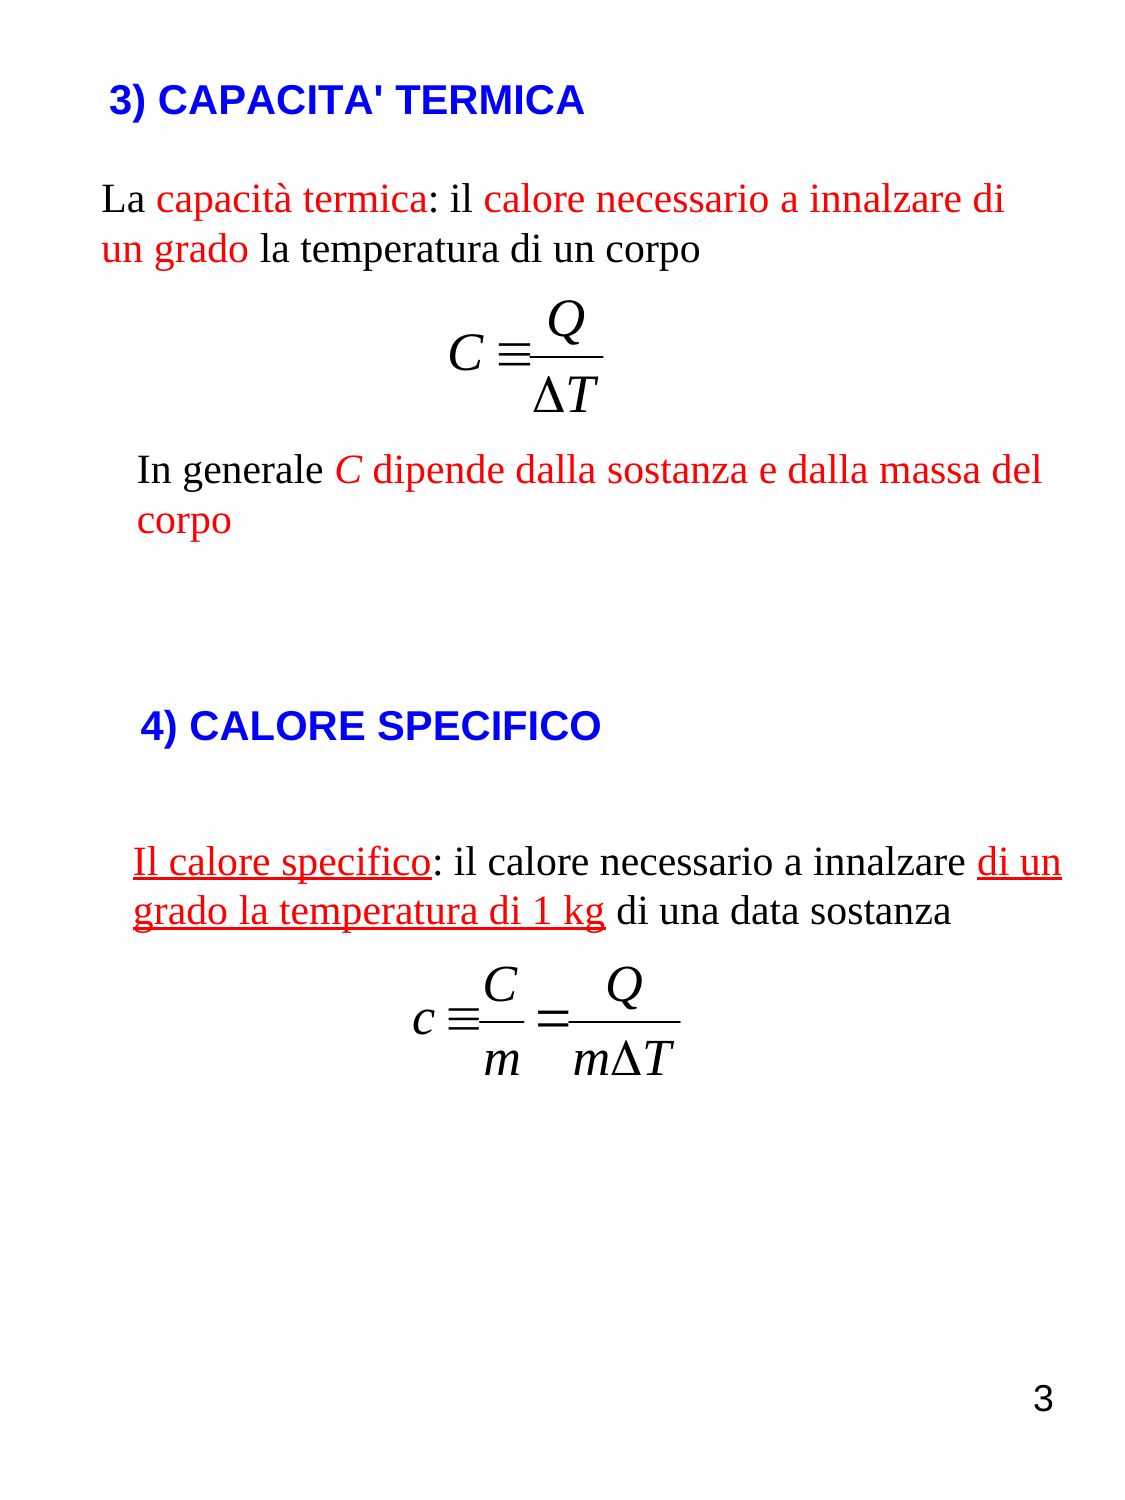

3) CAPACITA' TERMICA
La capacità termica: il calore necessario a innalzare di
un grado la temperatura di un corpo
In generale C dipende dalla sostanza e dalla massa del
corpo
4) CALORE SPECIFICO
Il calore specifico: il calore necessario a innalzare di un
grado la temperatura di 1 kg di una data sostanza
P8 Calore
3